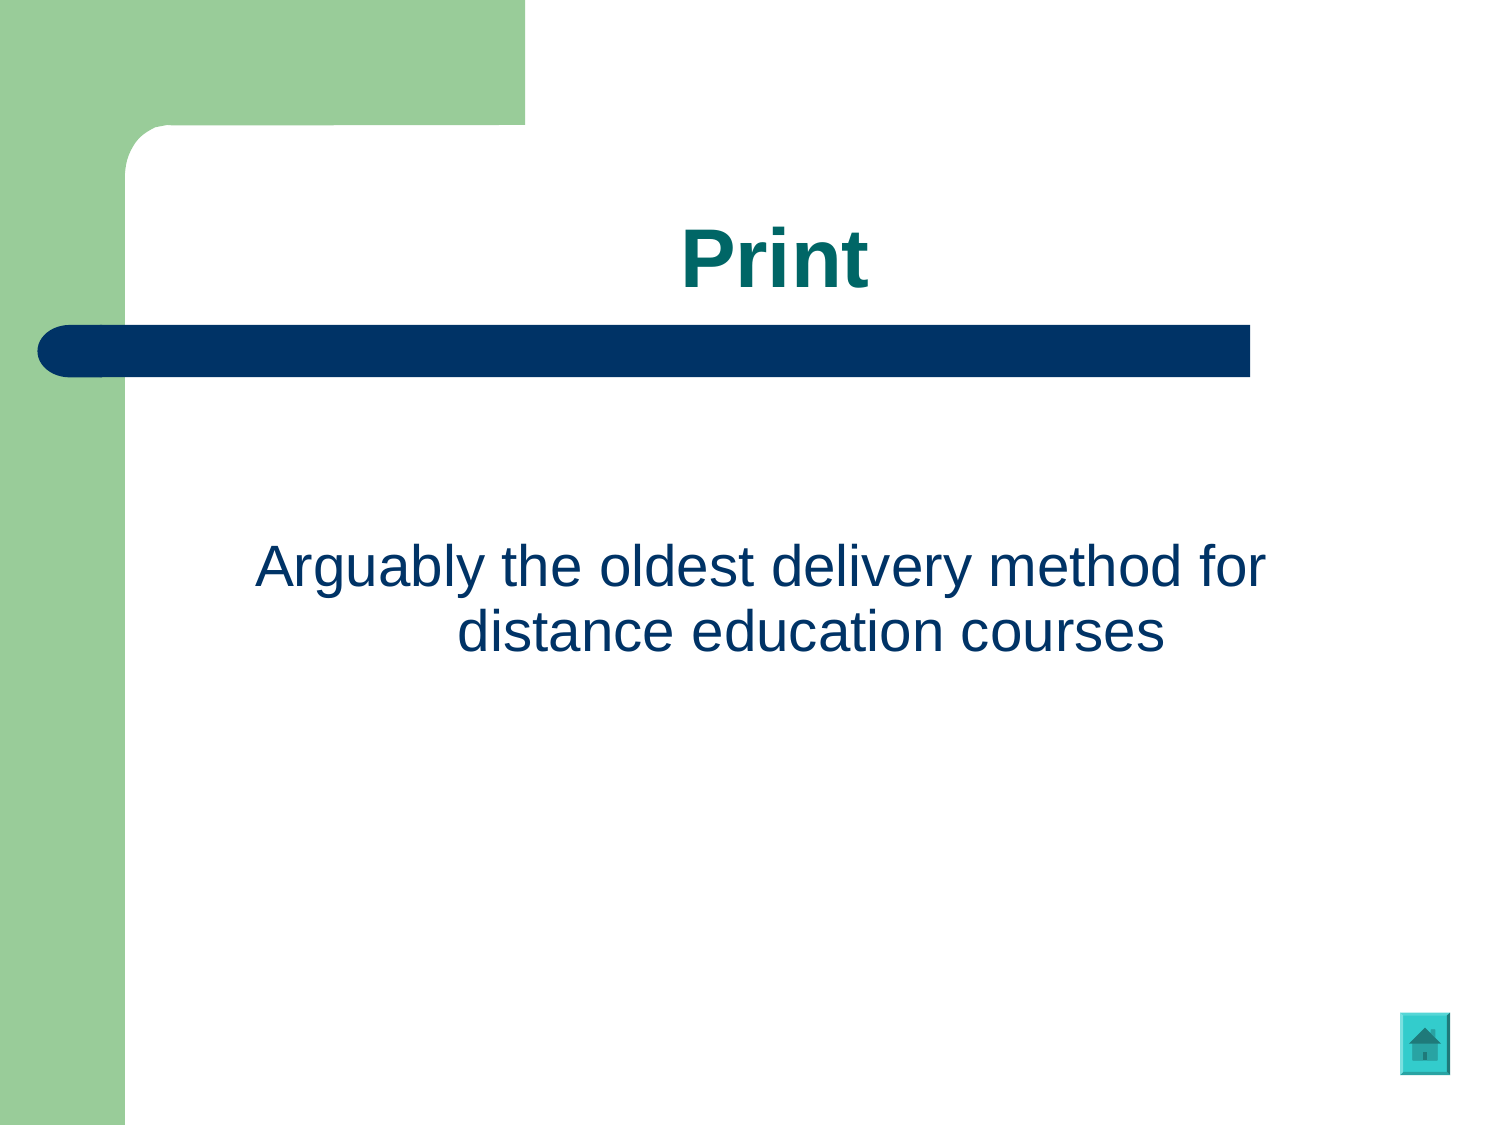

# Print
Arguably the oldest delivery method for distance education courses